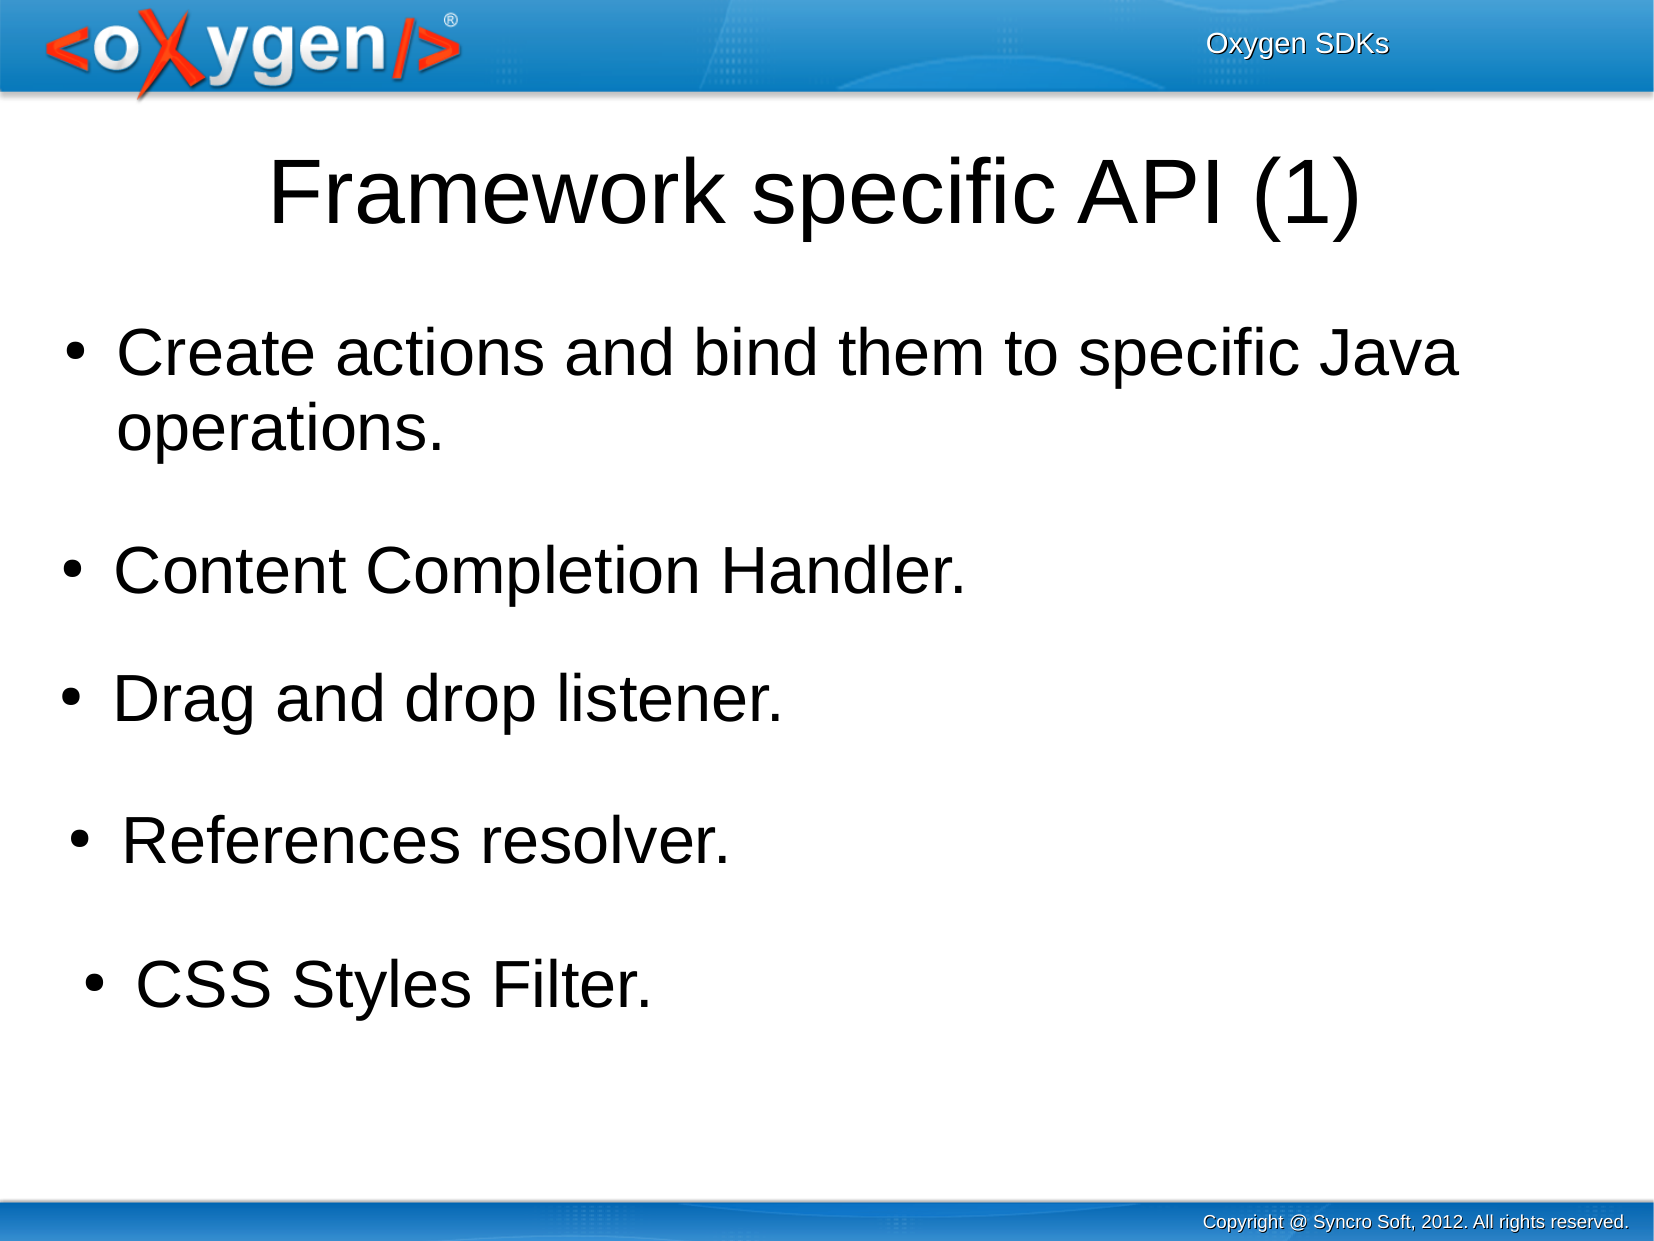

# Framework specific API (1)
Create actions and bind them to specific Java operations.
Content Completion Handler.
Drag and drop listener.
References resolver.
CSS Styles Filter.